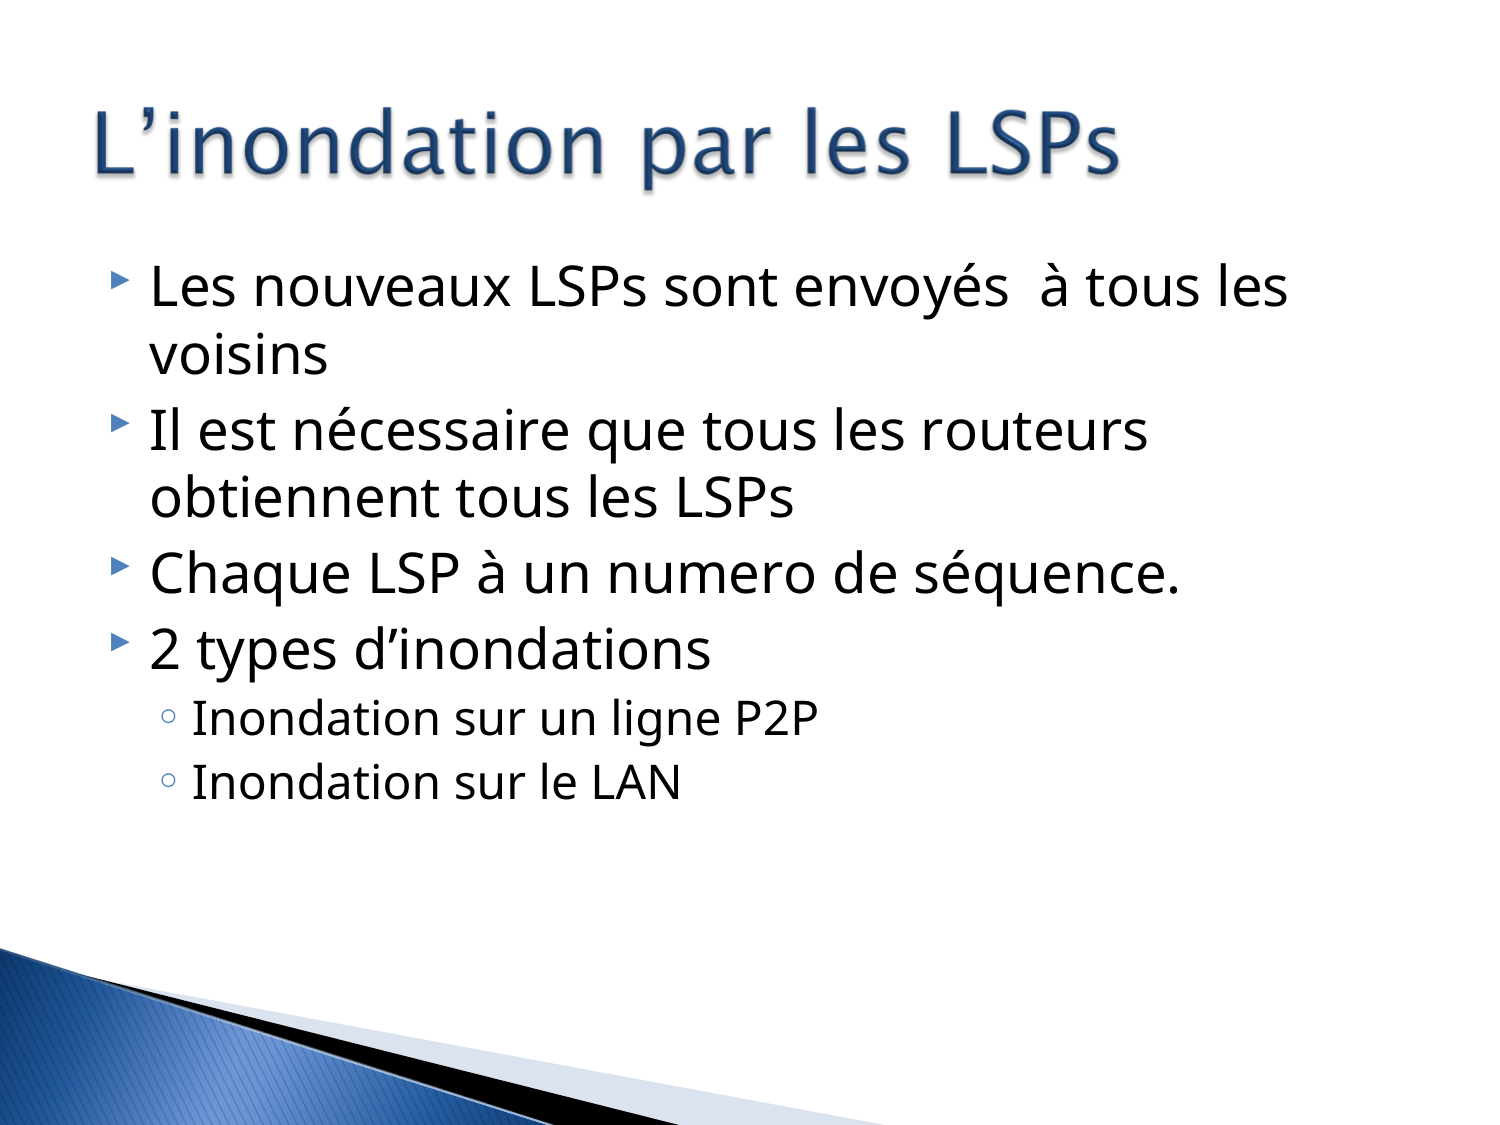

# Les nouveaux LSPs sont envoyés à tous les voisins
Il est nécessaire que tous les routeurs obtiennent tous les LSPs
Chaque LSP à un numero de séquence.
2 types d’inondations
Inondation sur un ligne P2P
Inondation sur le LAN